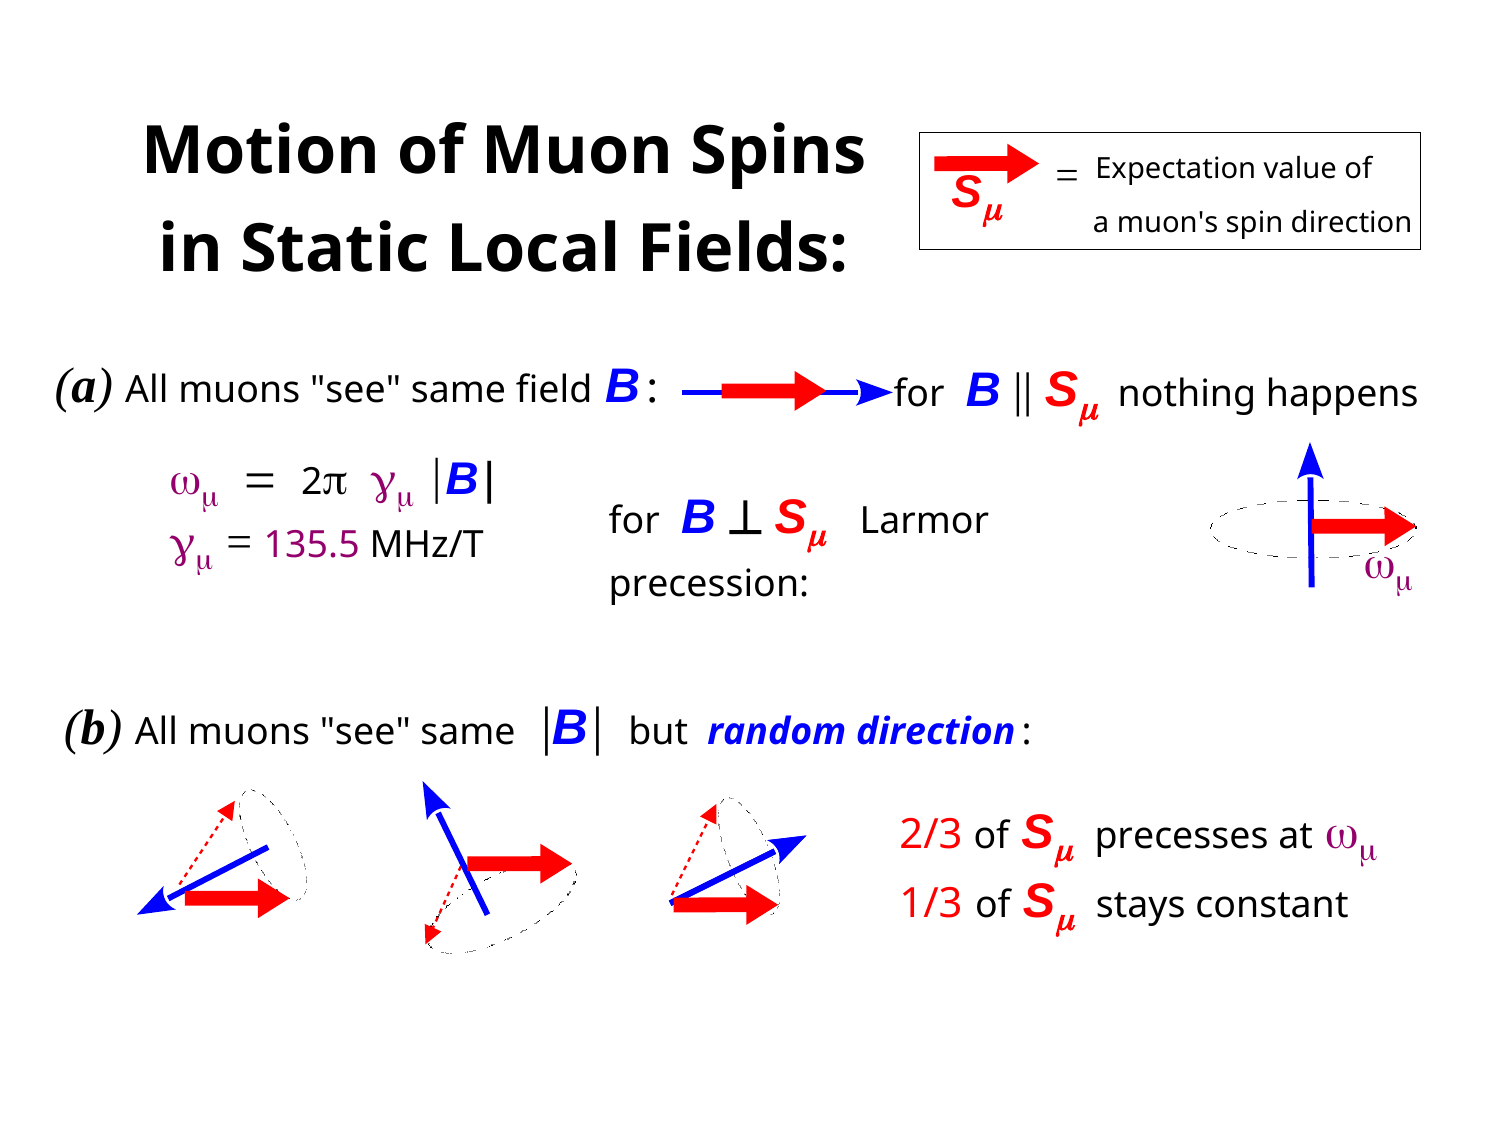

Motion of Muon Spins
 in Static Local Fields:
= Expectation value of
 a muon's spin direction
S
(a) All muons "see" same field B :
for B || S nothing happens
2B |
= 135.5 MHz/T
for B  S Larmor precession:

(b) All muons "see" same |B | but random direction :
2/3 of S precesses at 
1/3 of S stays constant